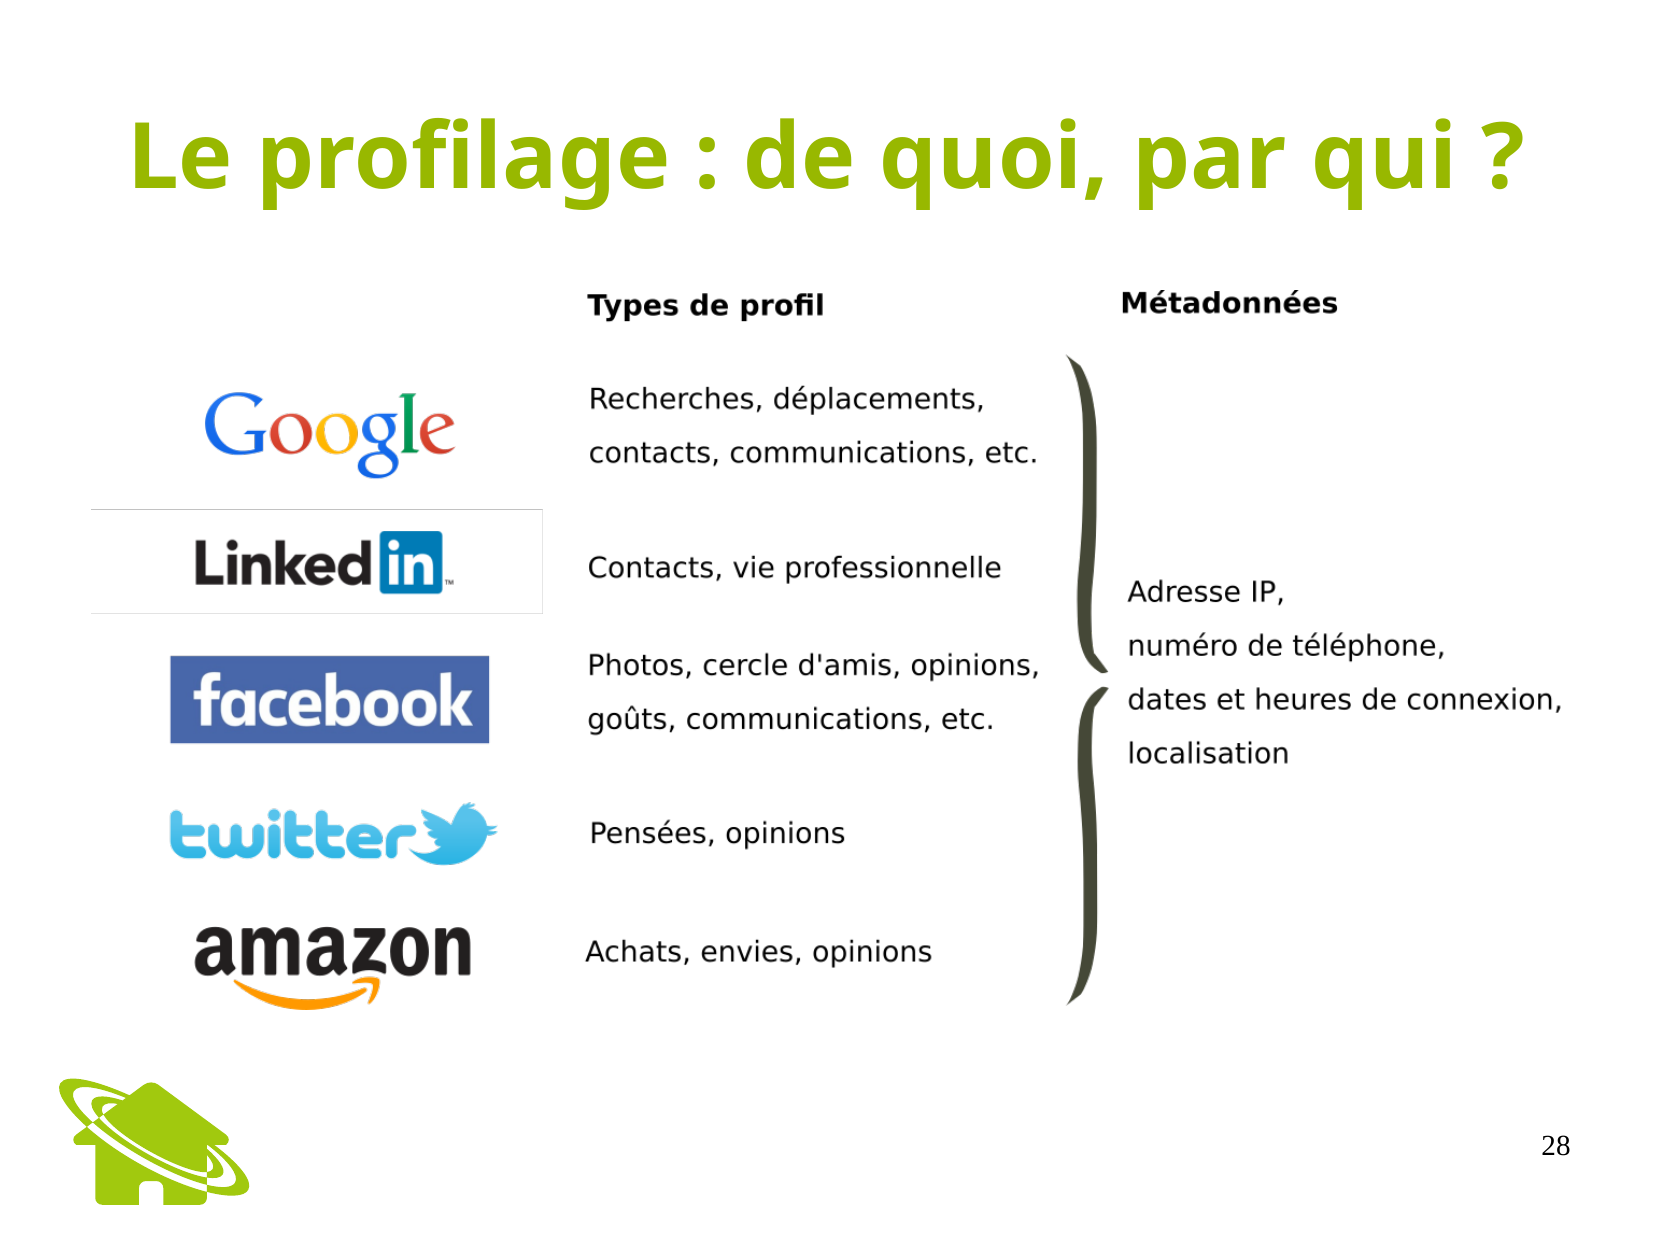

# Le profilage : de quoi, par qui ?
28